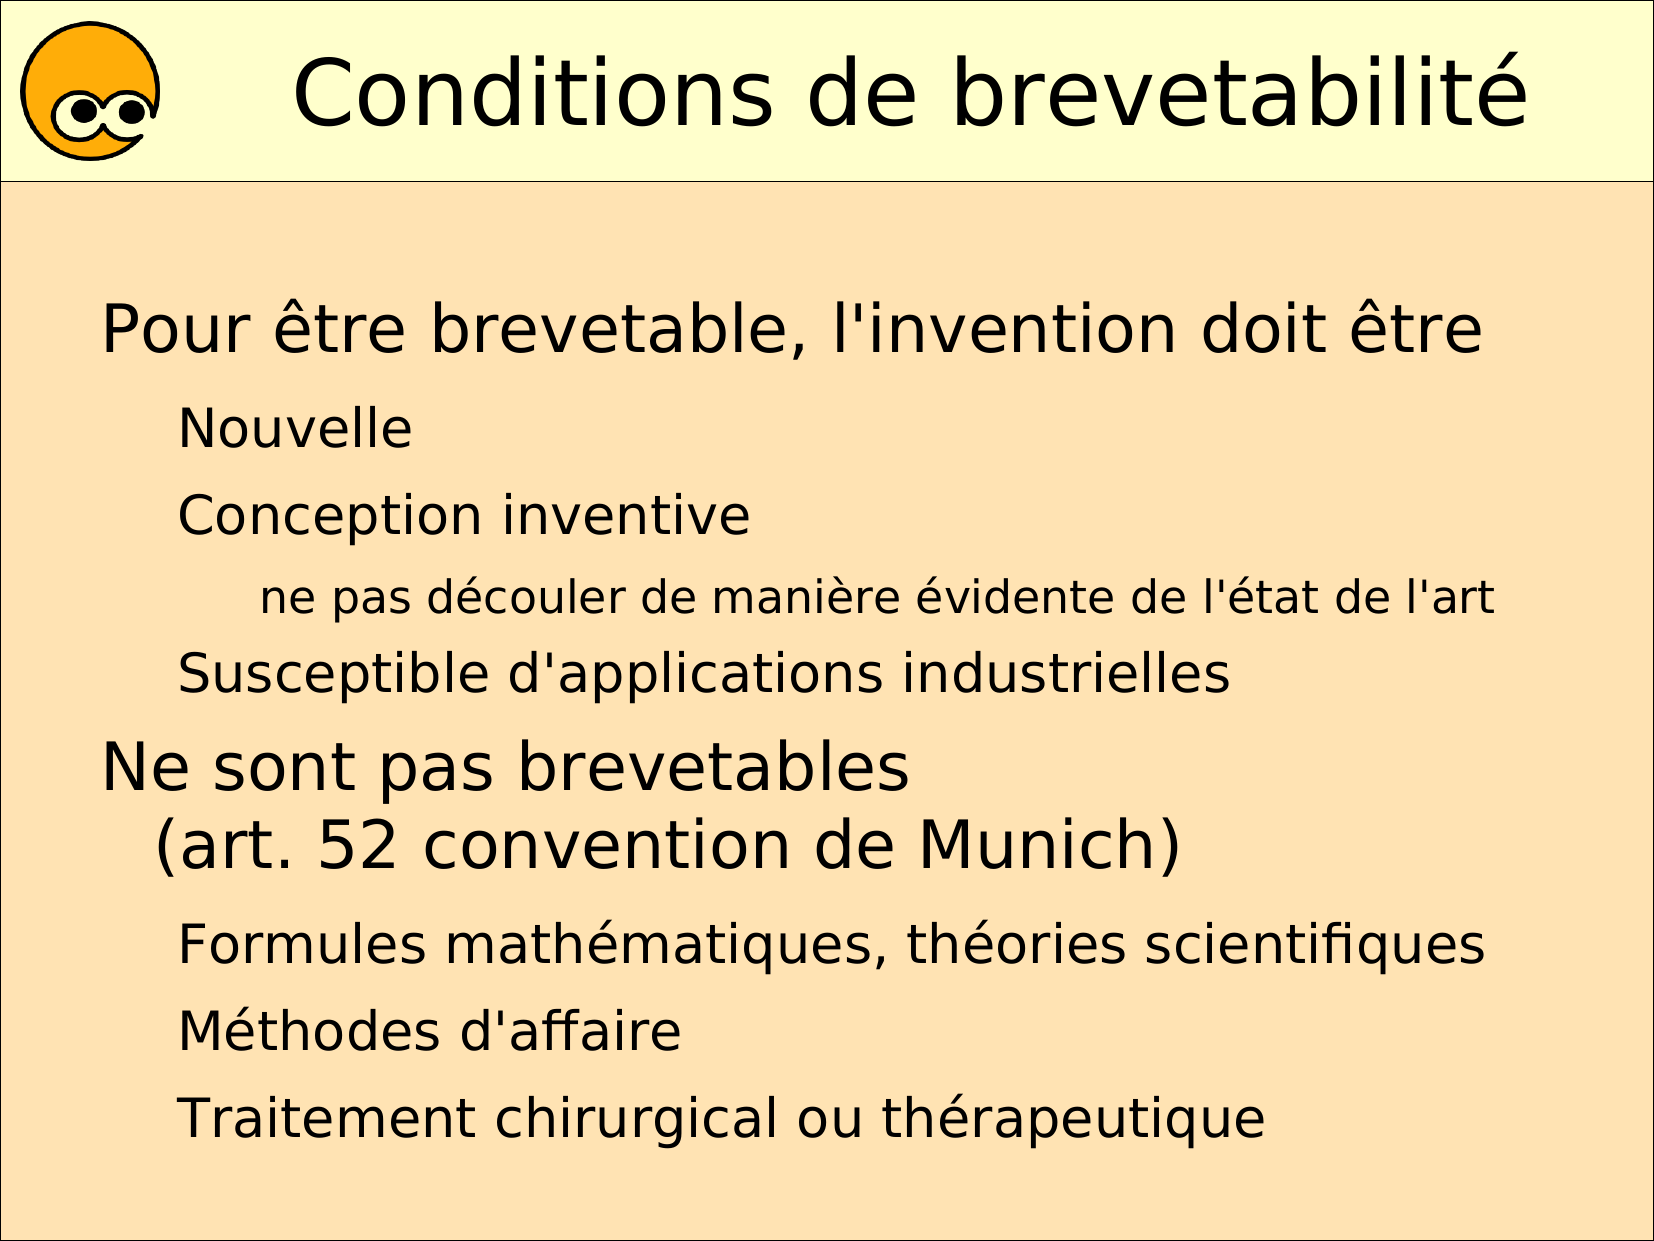

# Conditions de brevetabilité
Pour être brevetable, l'invention doit être
Nouvelle
Conception inventive
ne pas découler de manière évidente de l'état de l'art
Susceptible d'applications industrielles
Ne sont pas brevetables
(art. 52 convention de Munich)
Formules mathématiques, théories scientifiques
Méthodes d'affaire
Traitement chirurgical ou thérapeutique